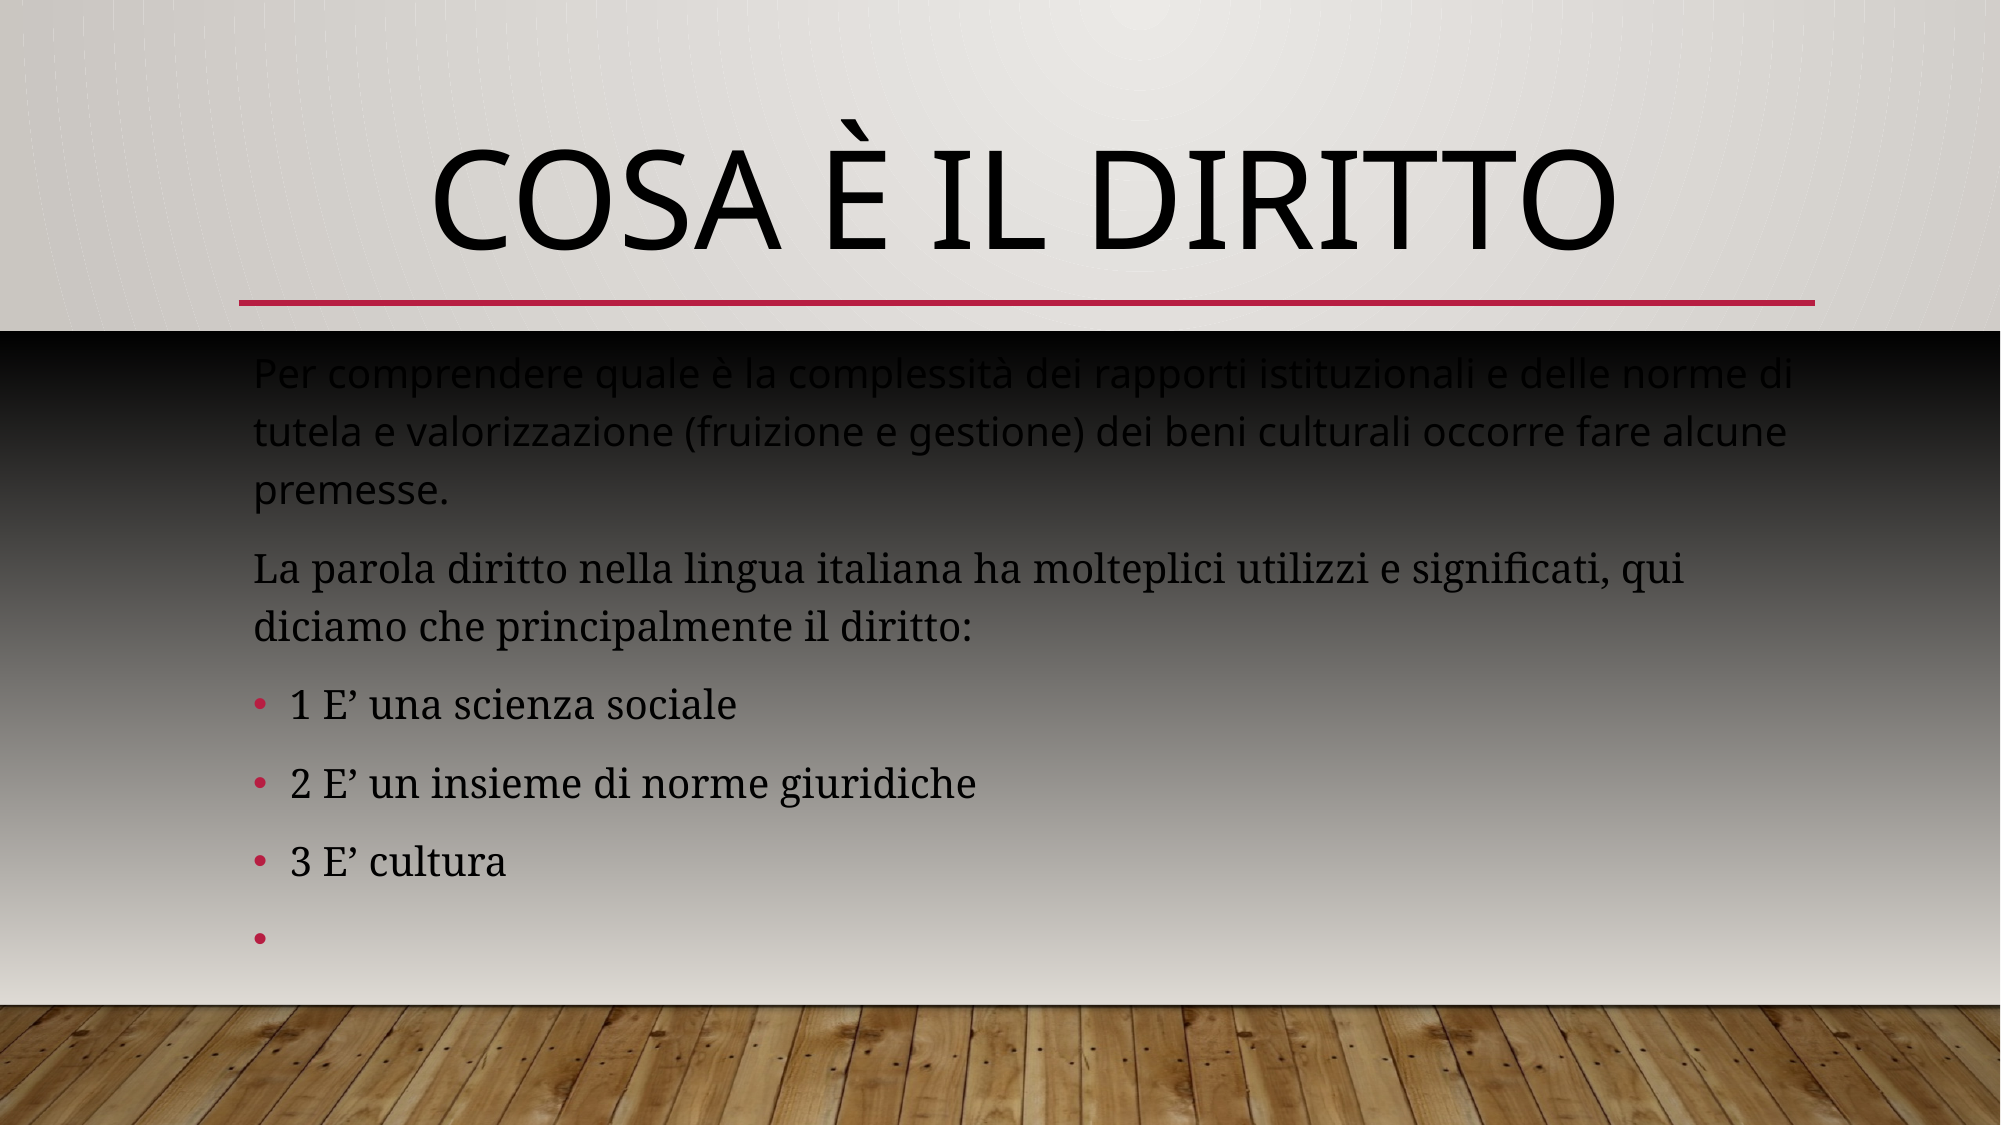

# Cosa è il diritto
Per comprendere quale è la complessità dei rapporti istituzionali e delle norme di tutela e valorizzazione (fruizione e gestione) dei beni culturali occorre fare alcune premesse.
La parola diritto nella lingua italiana ha molteplici utilizzi e significati, qui diciamo che principalmente il diritto:
1 E’ una scienza sociale
2 E’ un insieme di norme giuridiche
3 E’ cultura